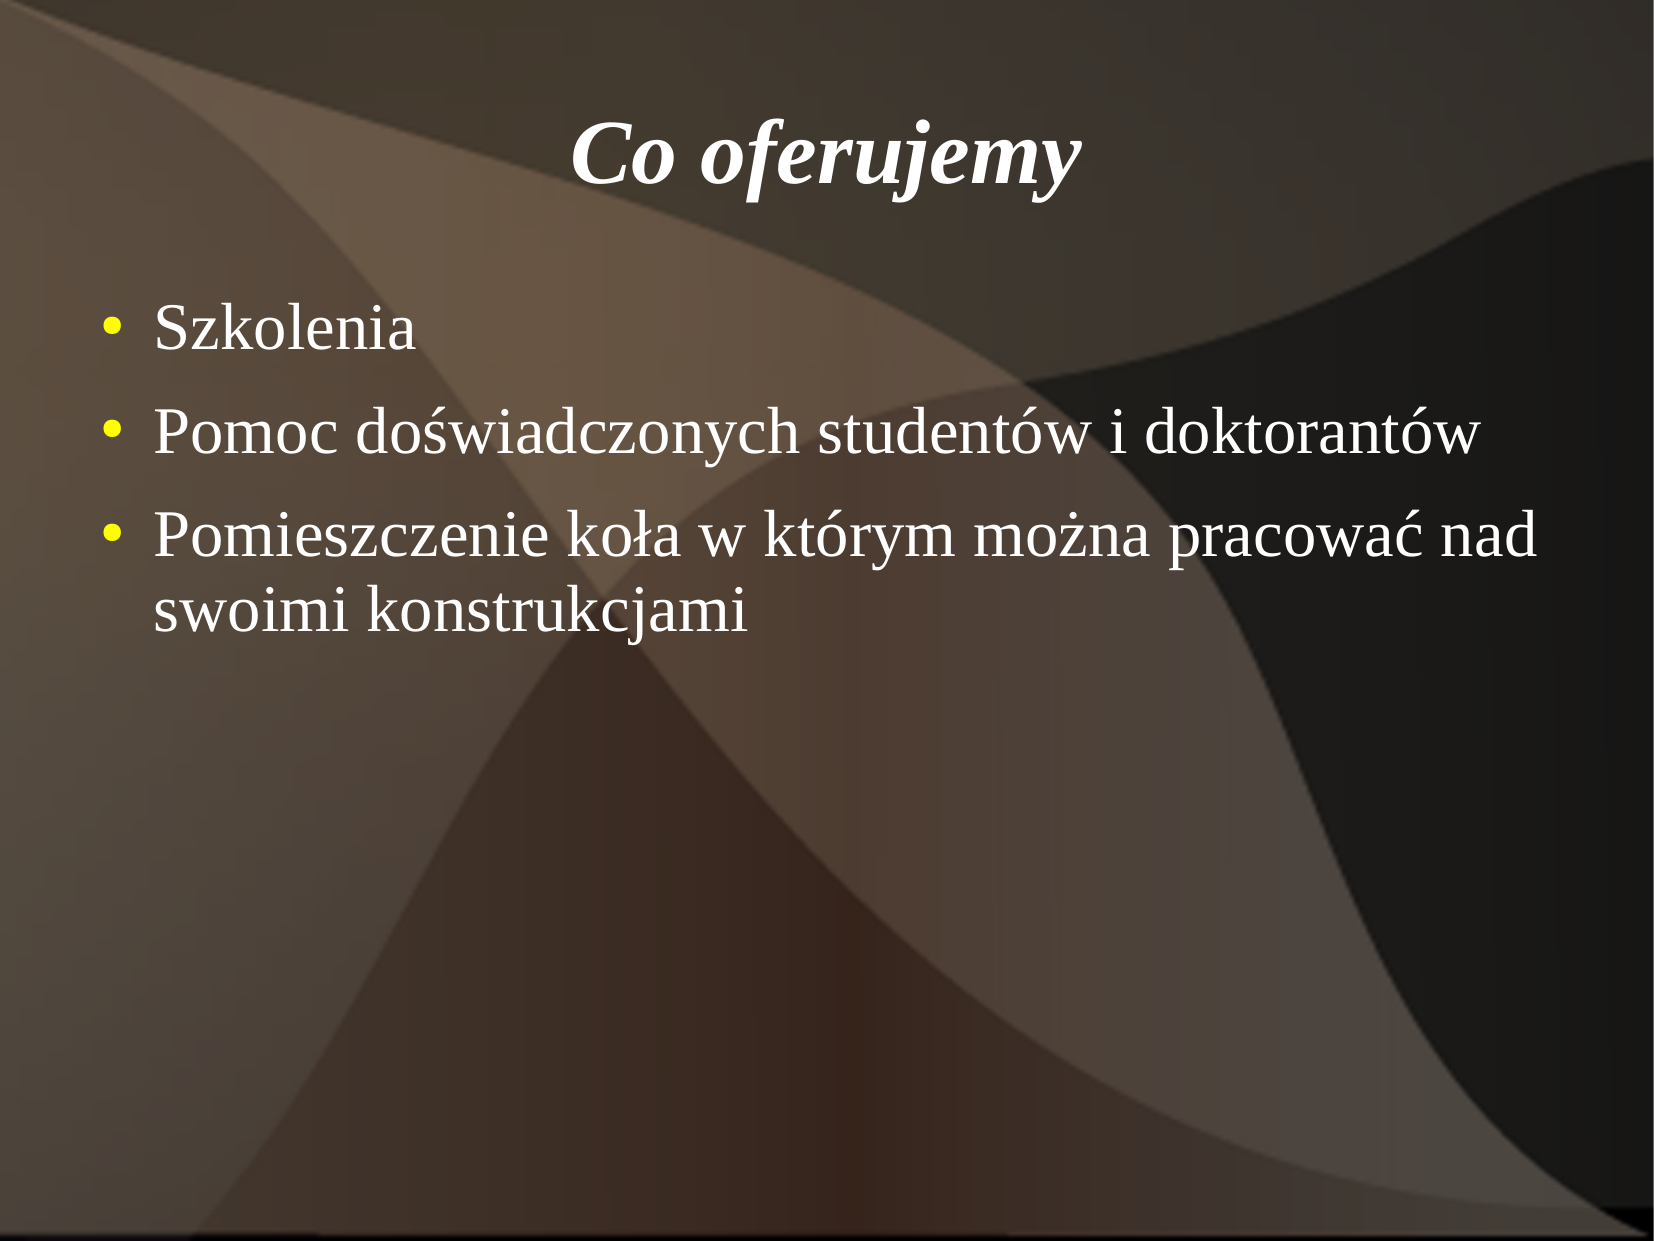

# Co oferujemy
Szkolenia
Pomoc doświadczonych studentów i doktorantów
Pomieszczenie koła w którym można pracować nad swoimi konstrukcjami